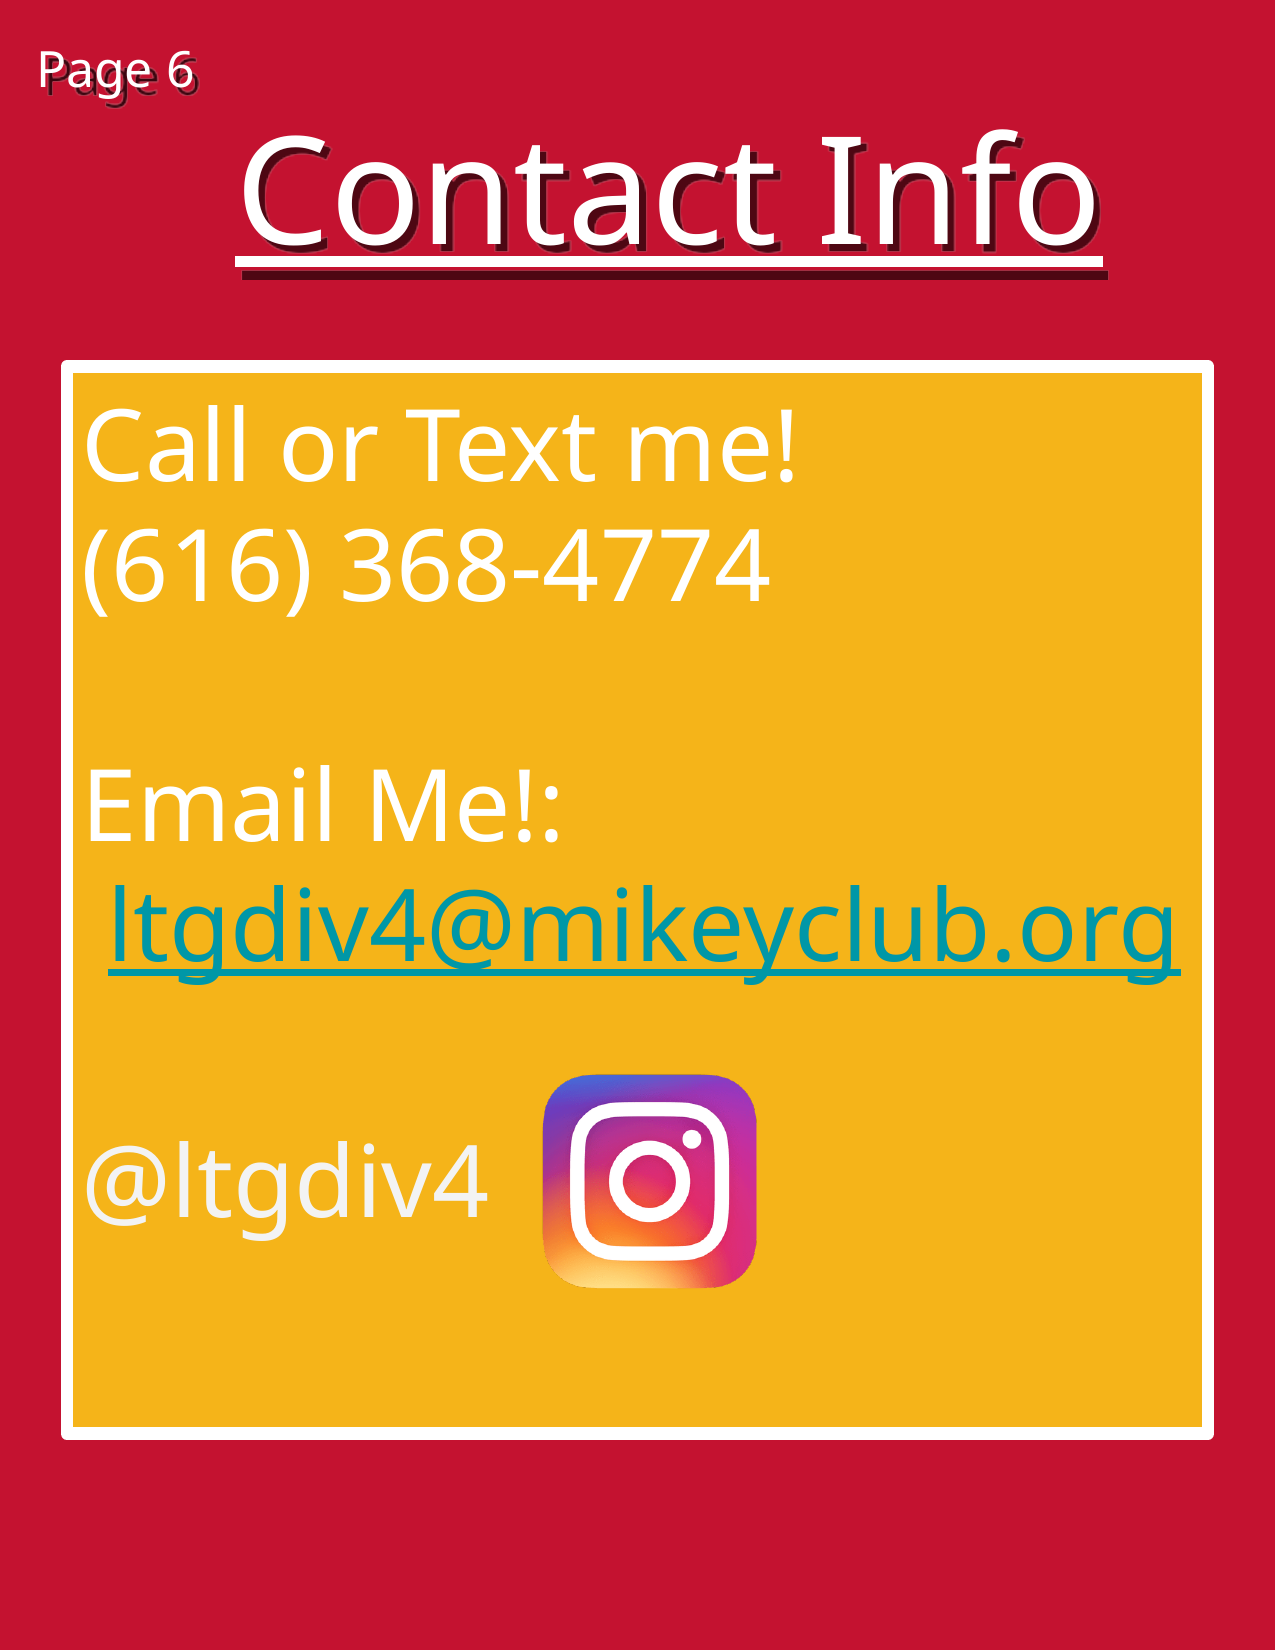

Page 6
# Contact Info
Call or Text me!
(616) 368-4774
Email Me!: ltgdiv4@mikeyclub.org
@ltgdiv4